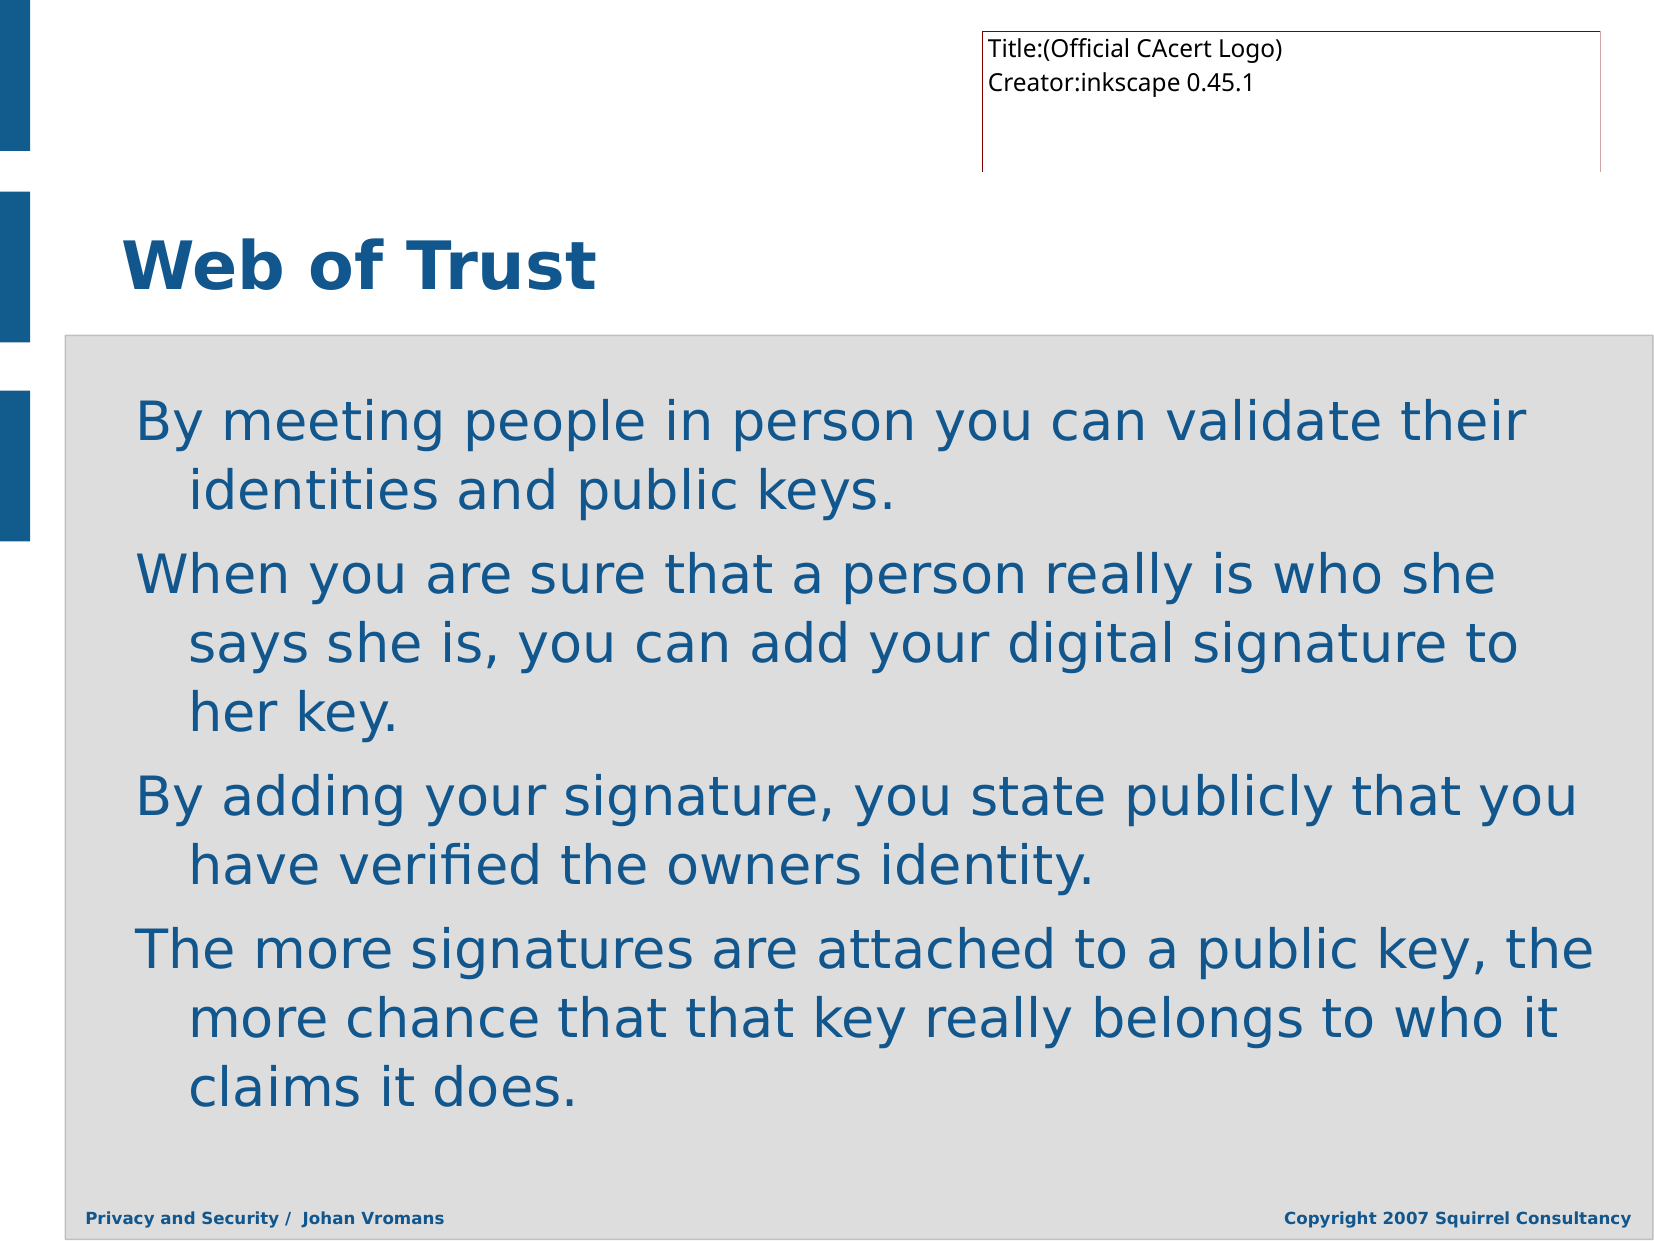

# Web of Trust
By meeting people in person you can validate their identities and public keys.
When you are sure that a person really is who she says she is, you can add your digital signature to her key.
By adding your signature, you state publicly that you have verified the owners identity.
The more signatures are attached to a public key, the more chance that that key really belongs to who it claims it does.